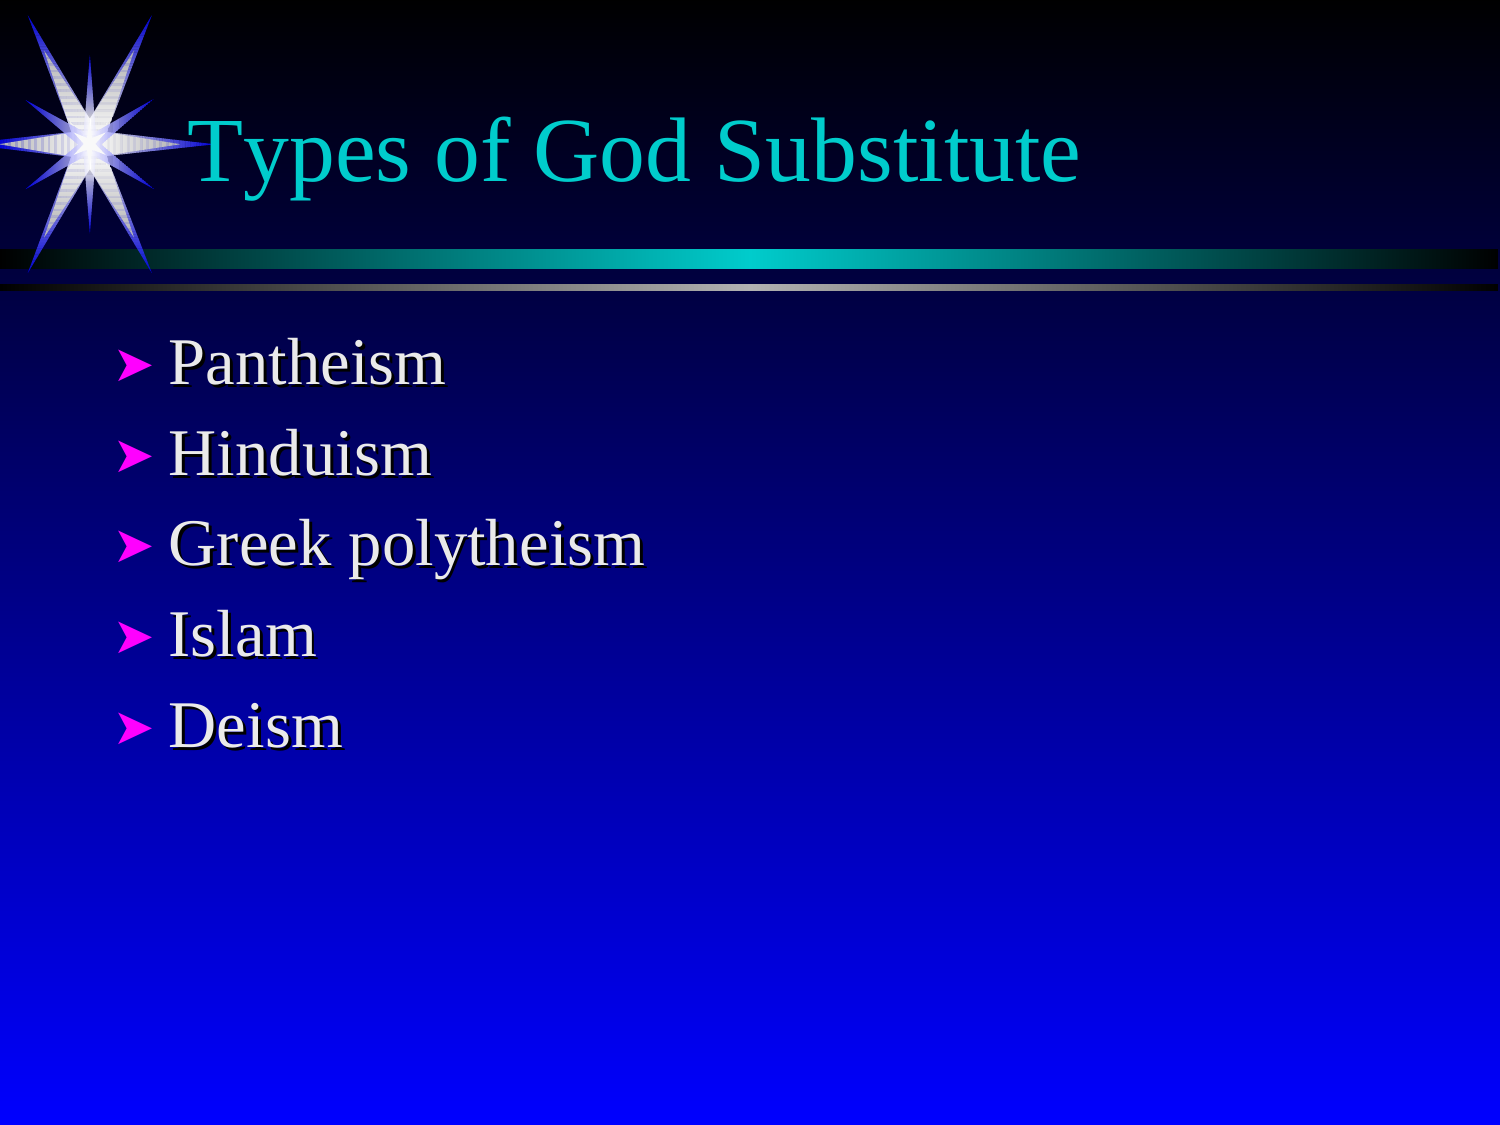

# Types of God Substitute
Pantheism
Hinduism
Greek polytheism
Islam
Deism